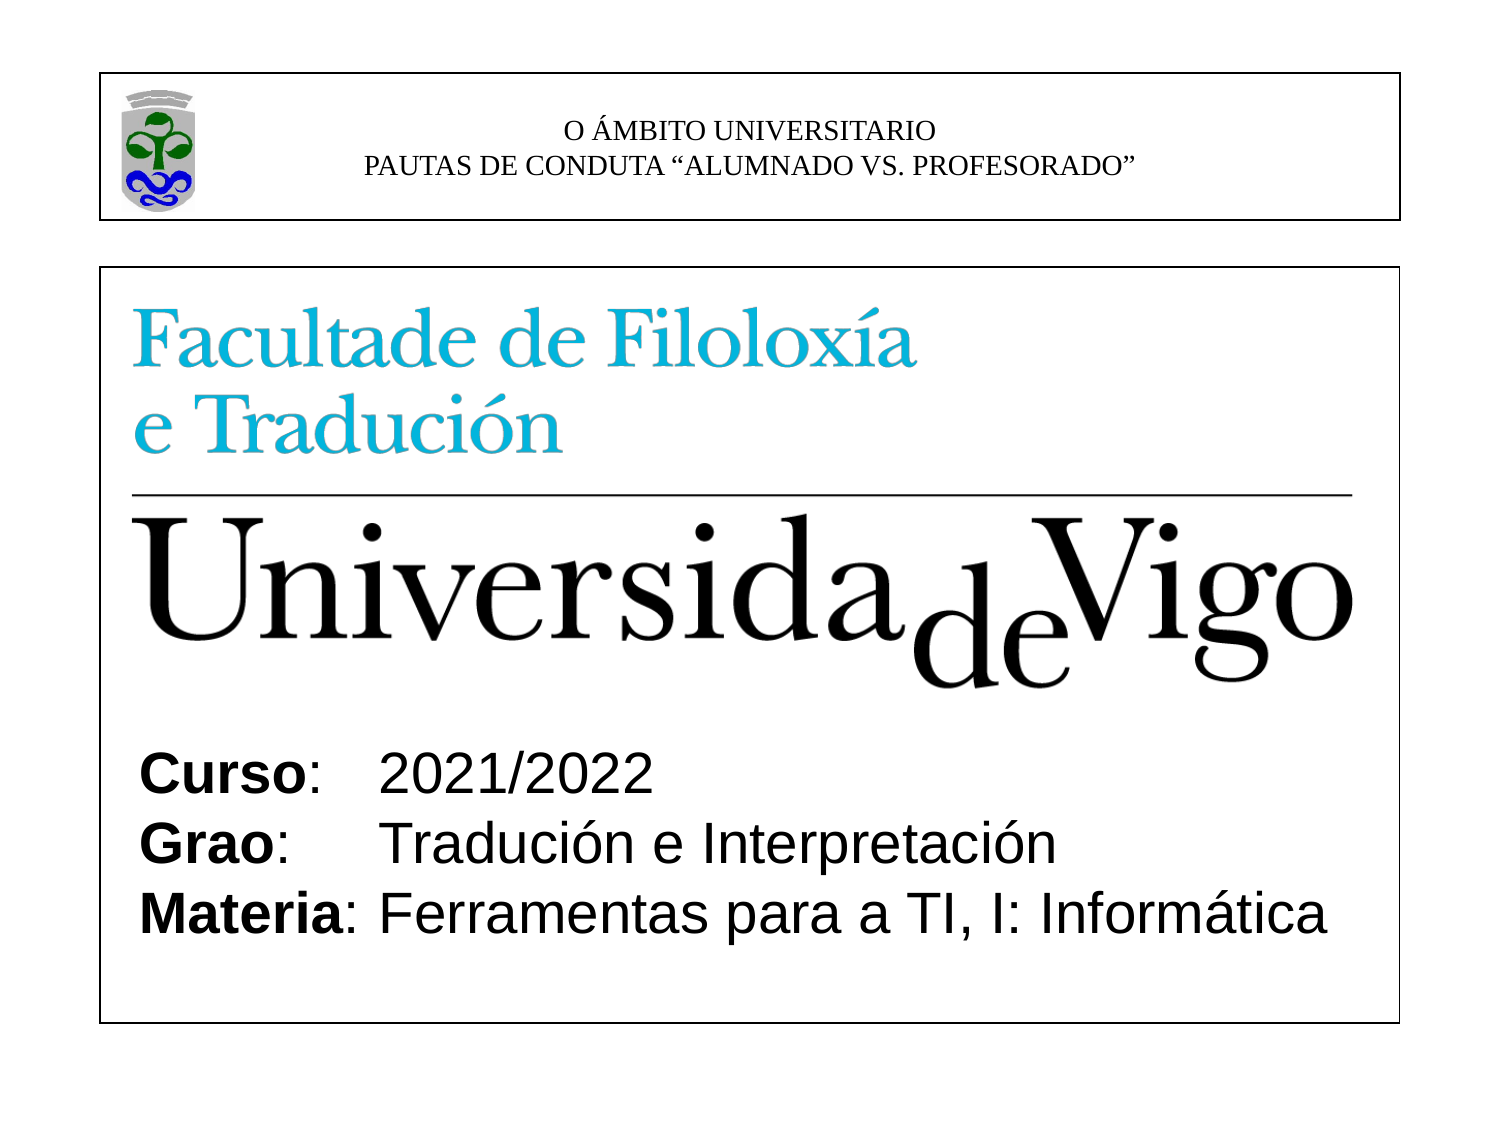

Curso:	2021/2022
Grao:	Tradución e Interpretación
Materia:	Ferramentas para a TI, I: Informática